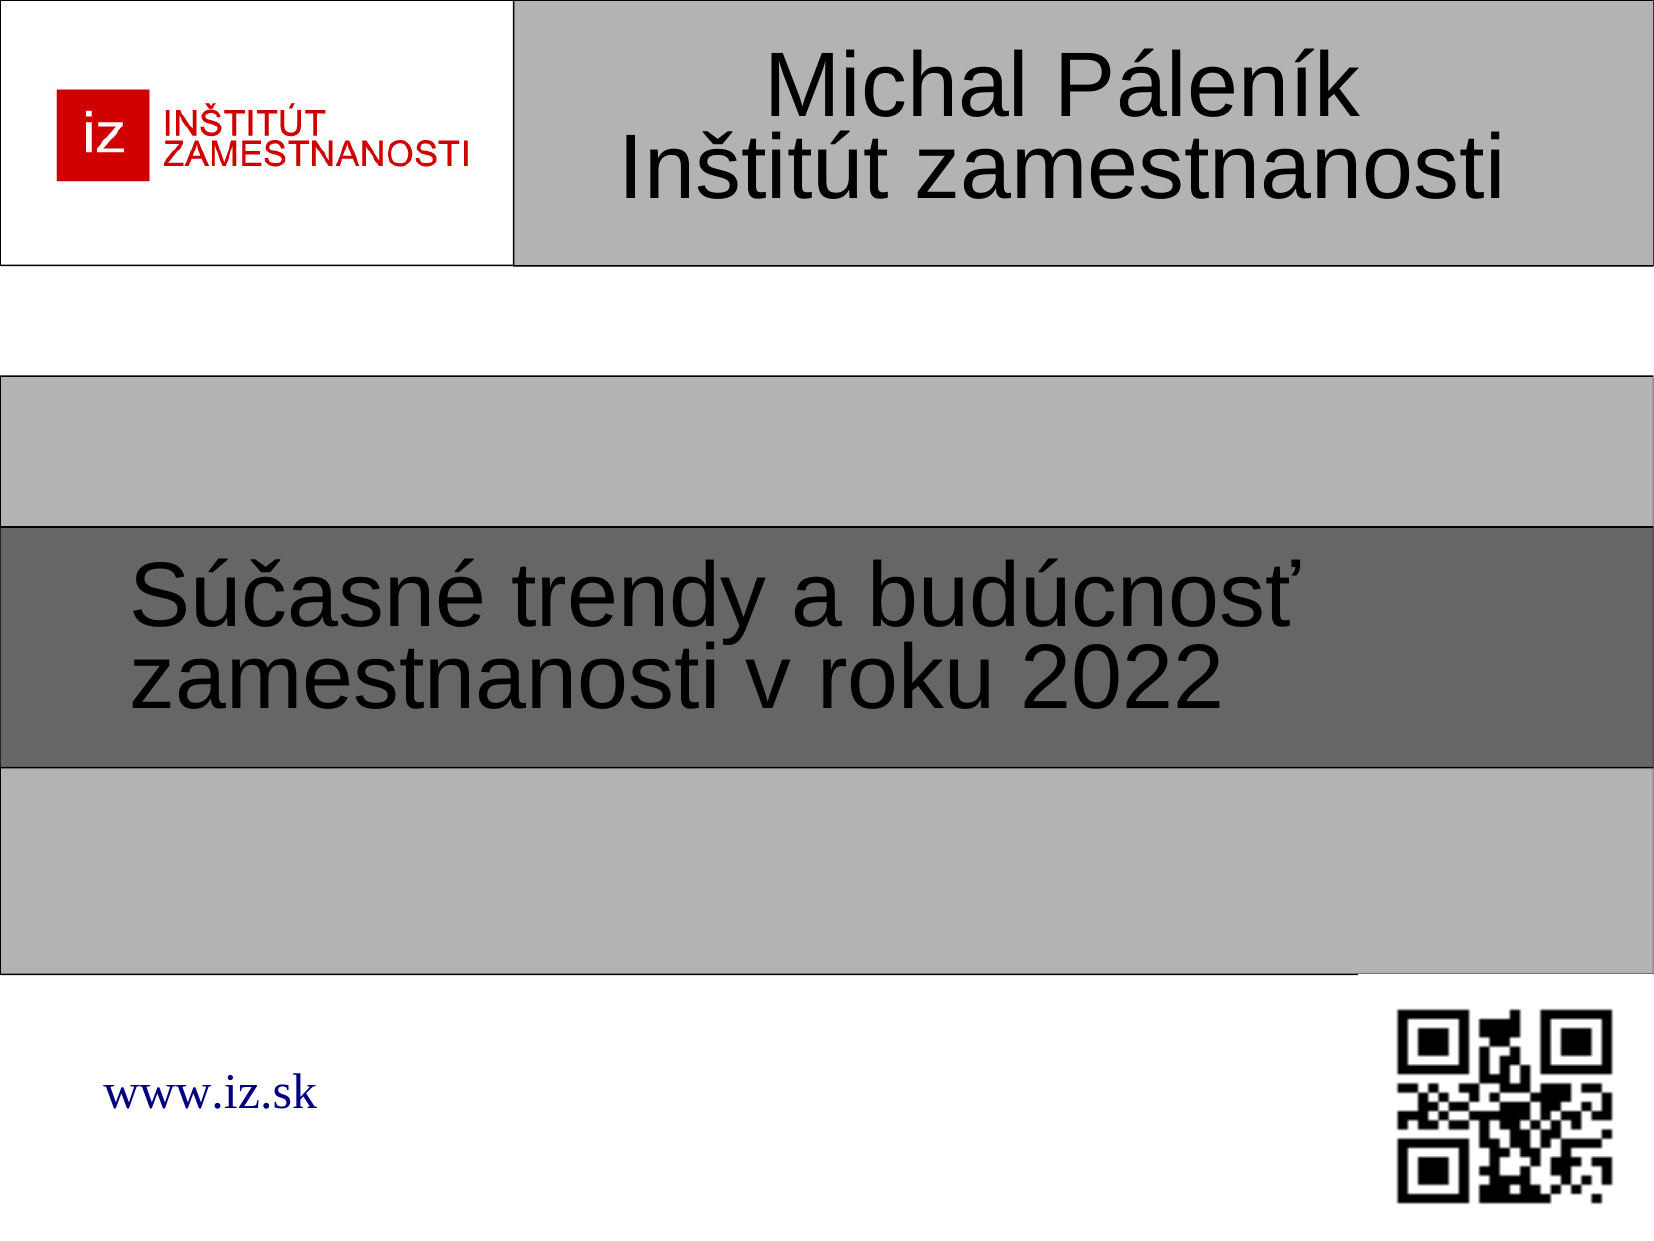

# Michal Páleník Inštitút zamestnanosti
Súčasné trendy a budúcnosť zamestnanosti v roku 2022
www.iz.sk